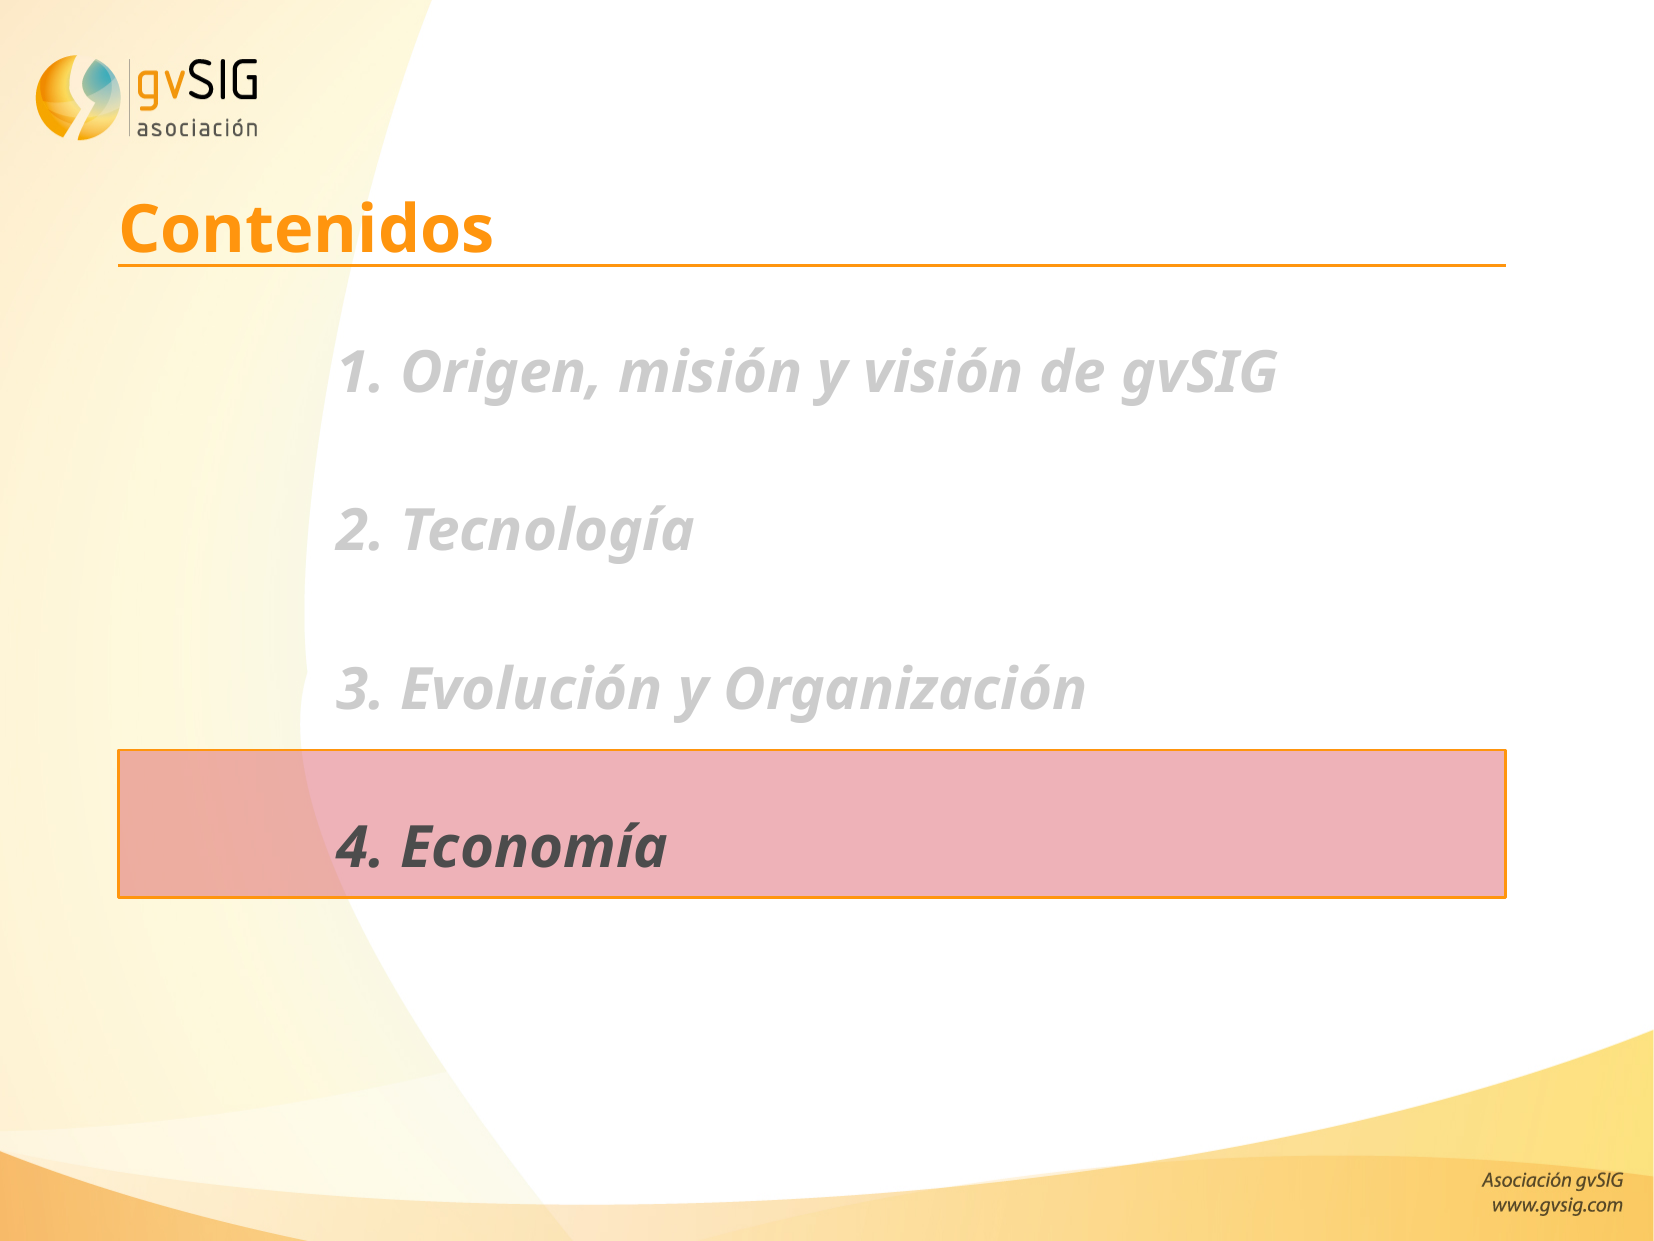

# Contenidos
1. Origen, misión y visión de gvSIG
2. Tecnología
3. Evolución y Organización
4. Economía